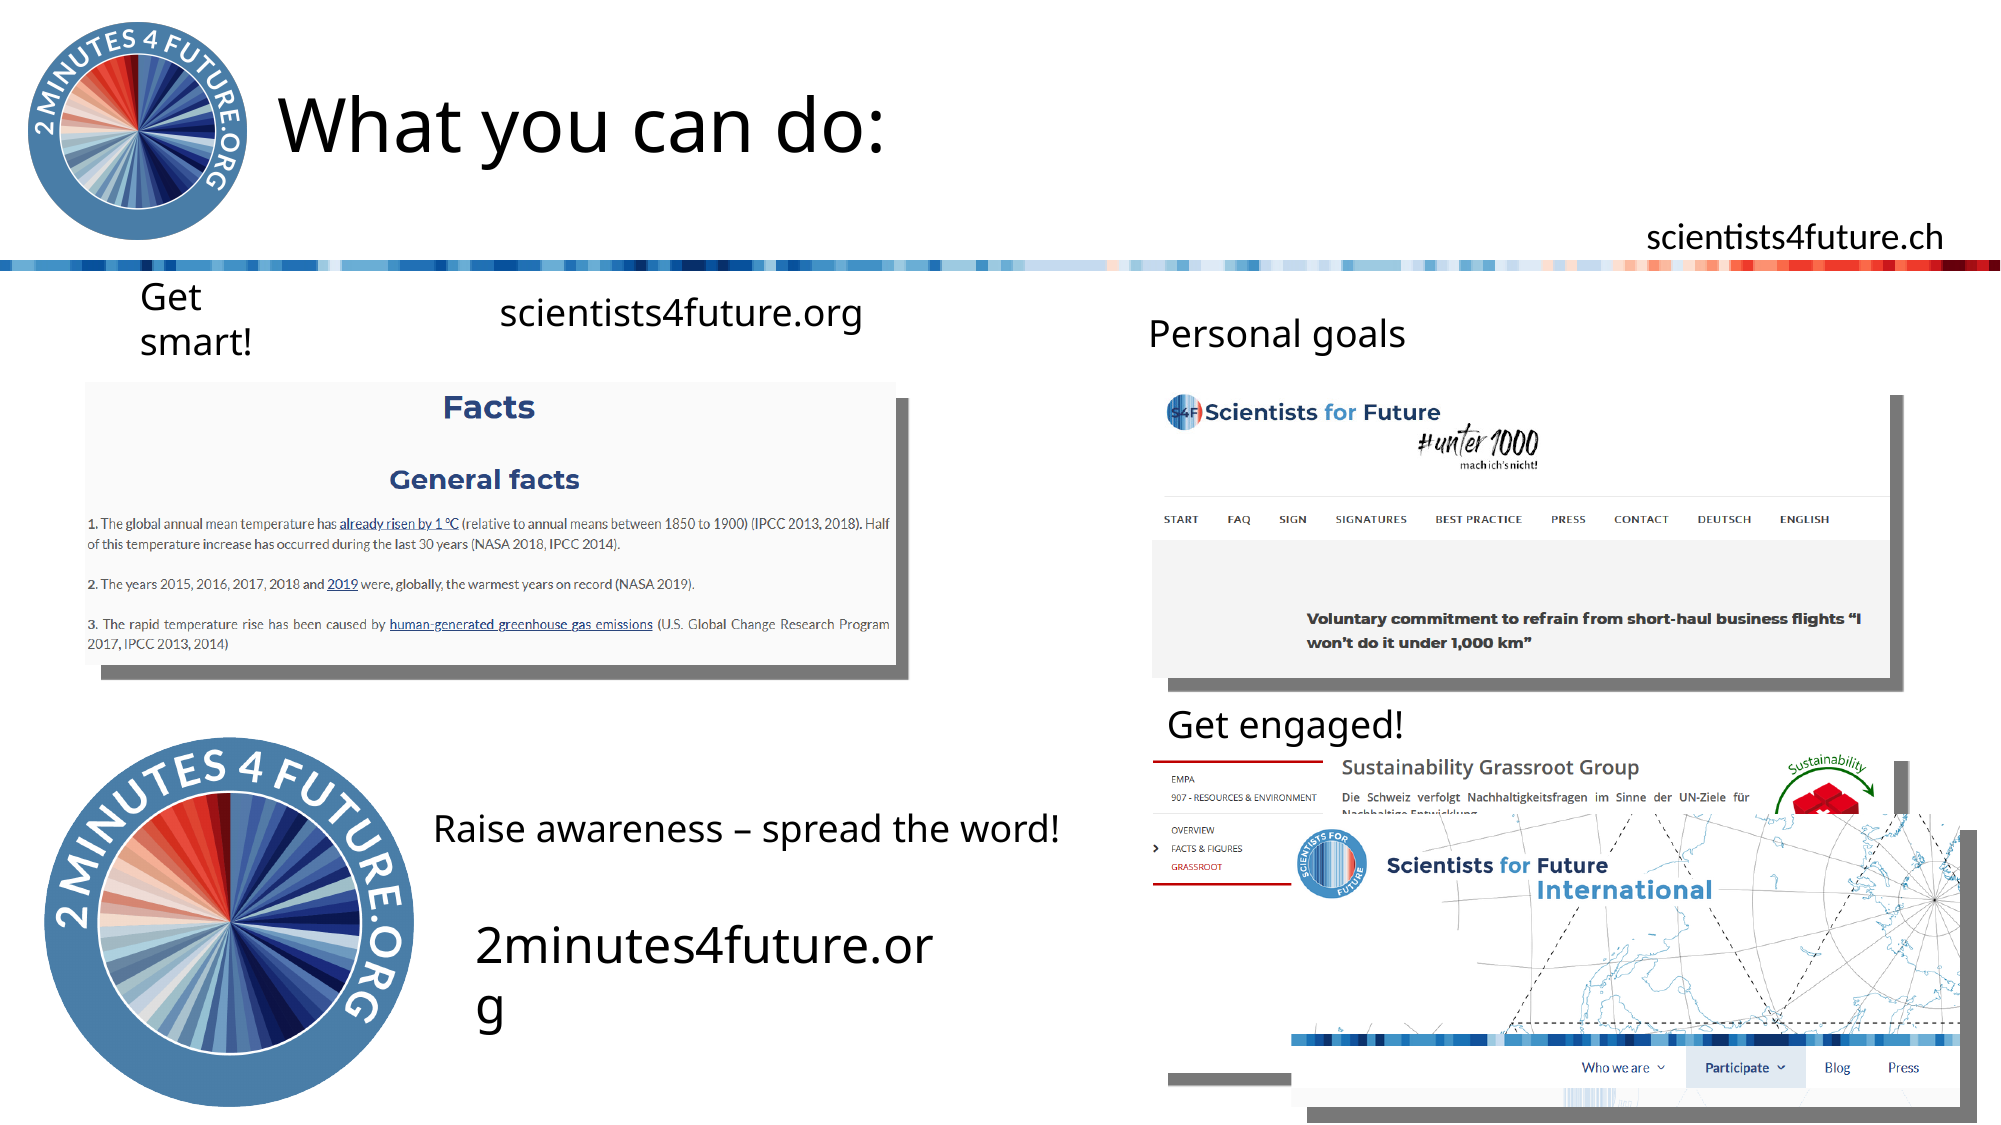

# What you can do:
Get smart!
scientists4future.org
Personal goals
Get engaged!
Raise awareness – spread the word!
2minutes4future.org